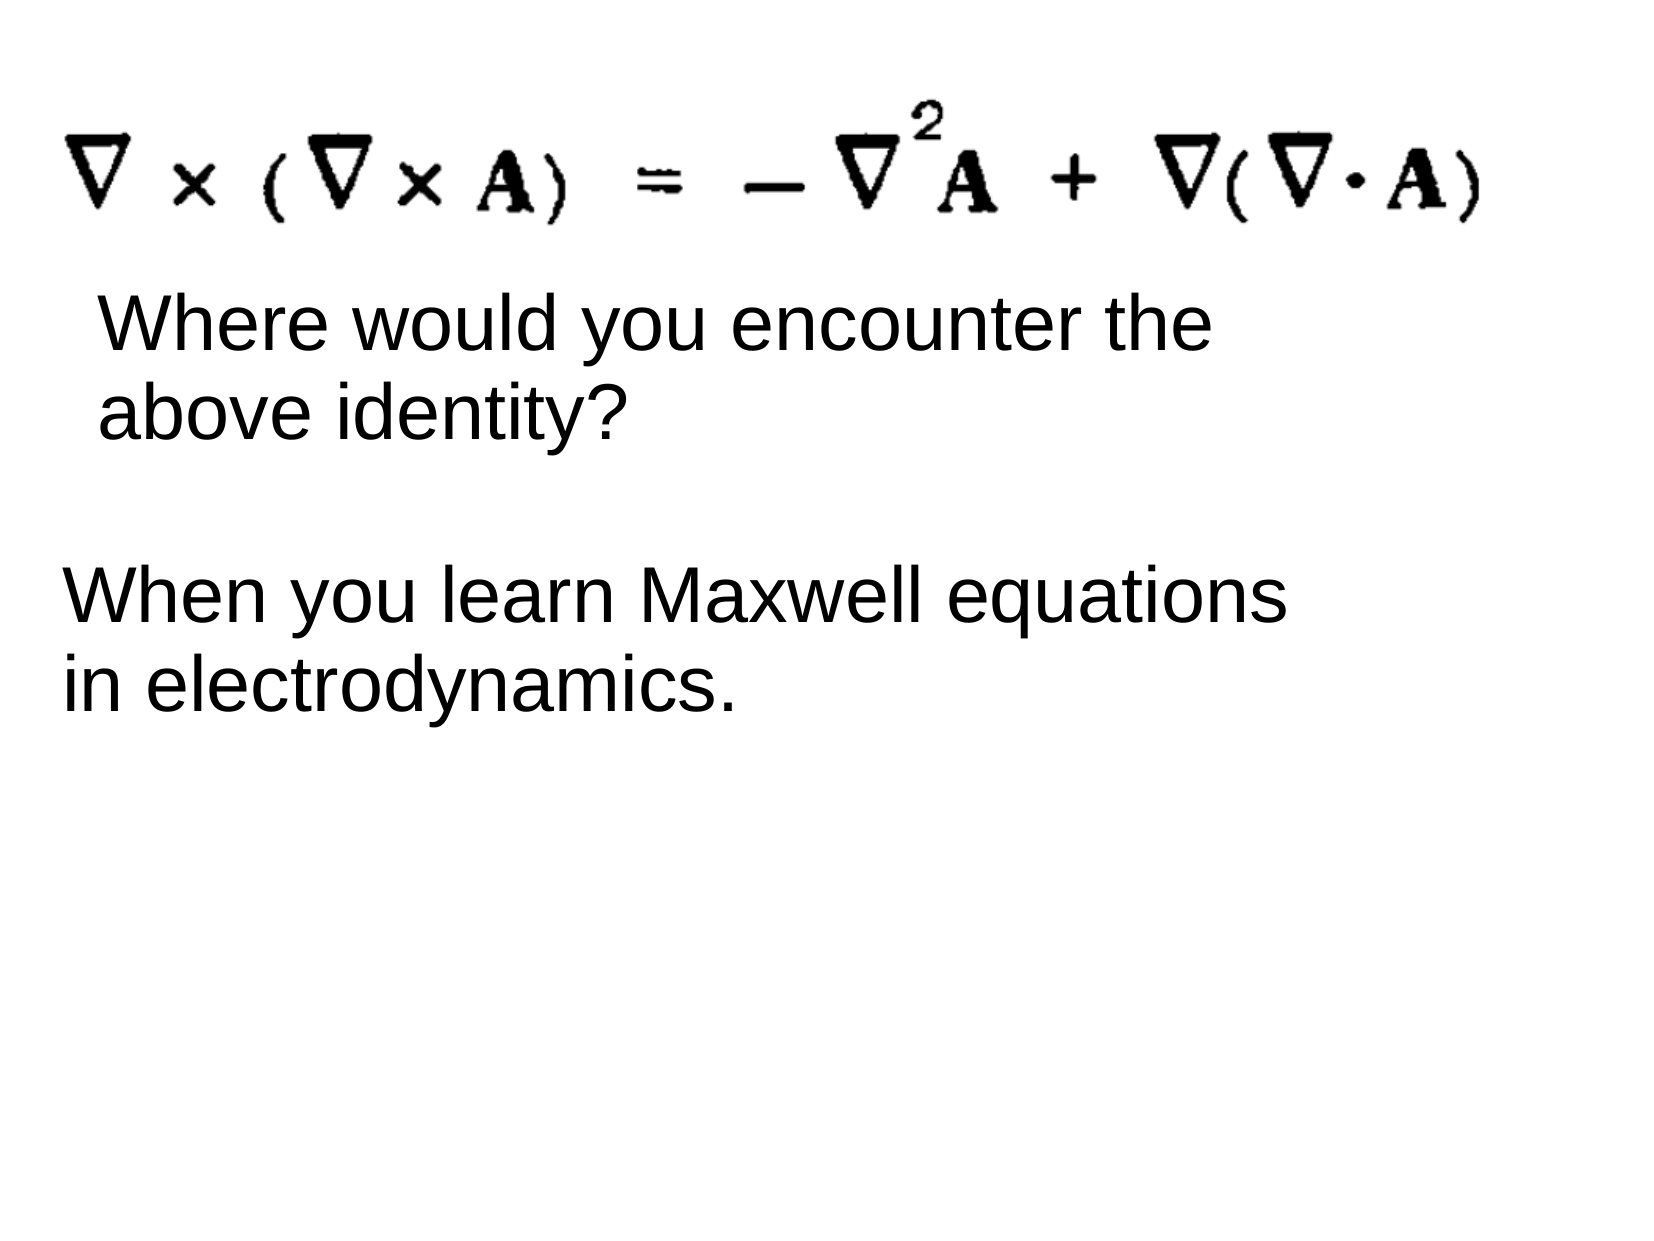

Where would you encounter the above identity?
When you learn Maxwell equations in electrodynamics.